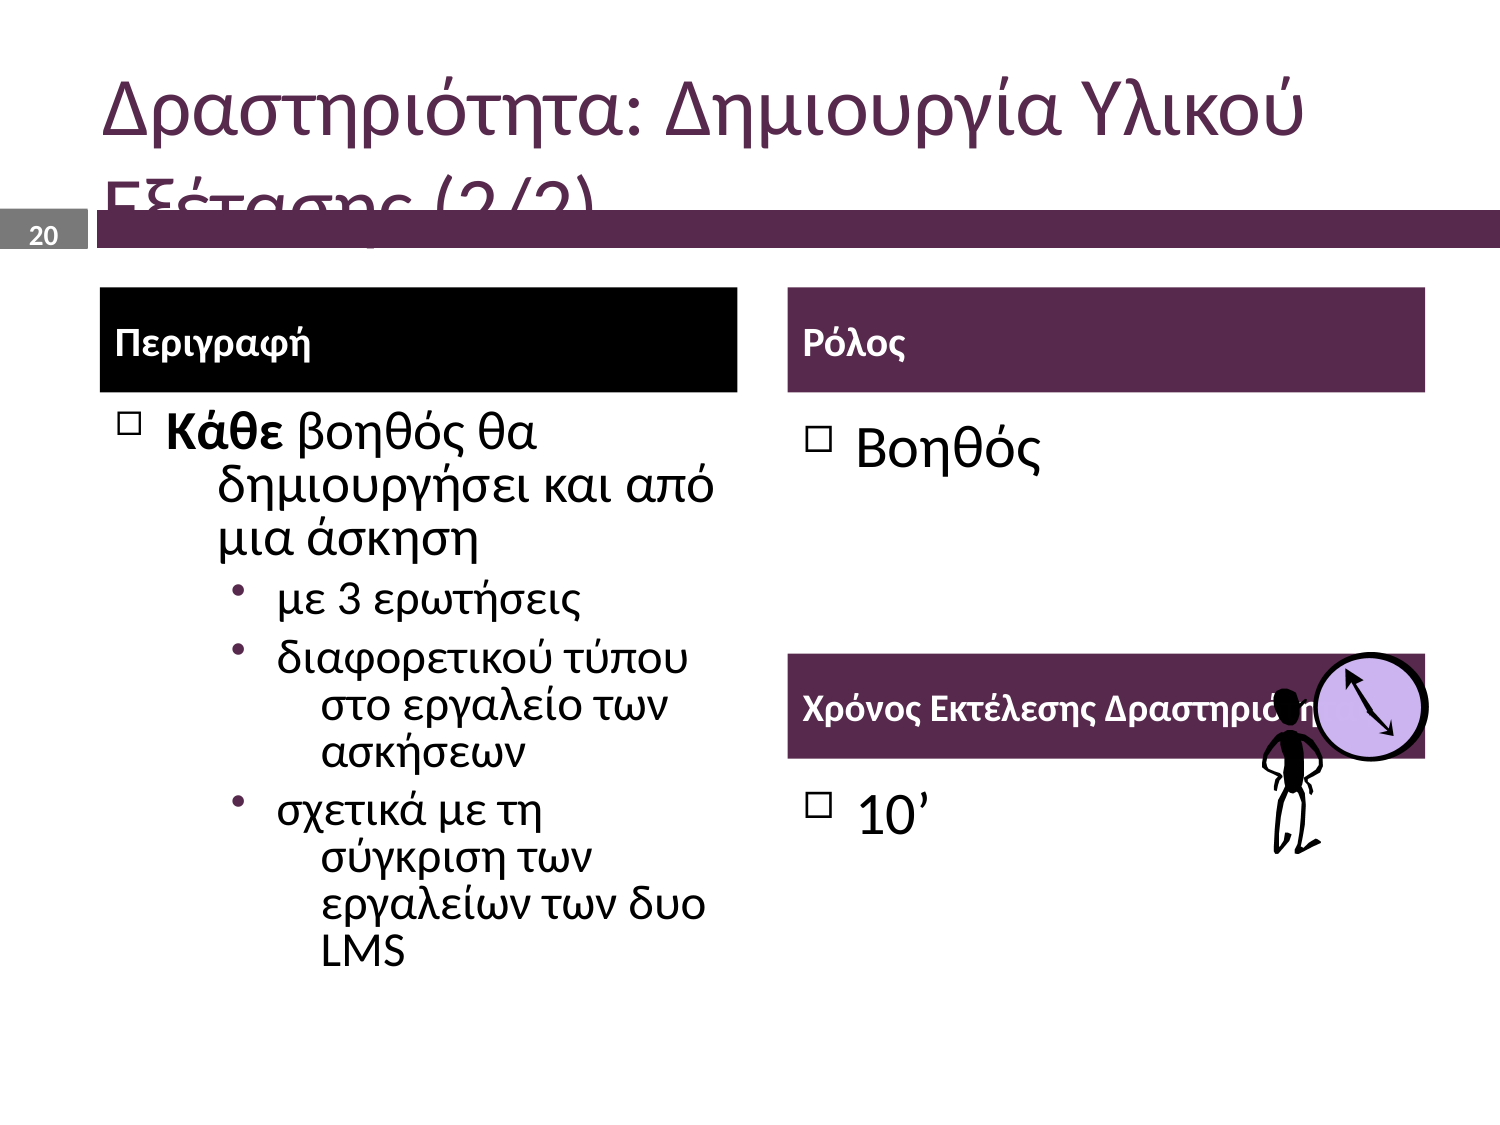

# Δραστηριότητα: Δημιουργία Υλικού Εξέτασης (2/2)
Περιγραφή
Ρόλος
Κάθε βοηθός θα δημιουργήσει και από μια άσκηση
με 3 ερωτήσεις
διαφορετικού τύπου στο εργαλείο των ασκήσεων
σχετικά με τη σύγκριση των εργαλείων των δυο LMS
Βοηθός
Χρόνος Εκτέλεσης Δραστηριότητας
10’